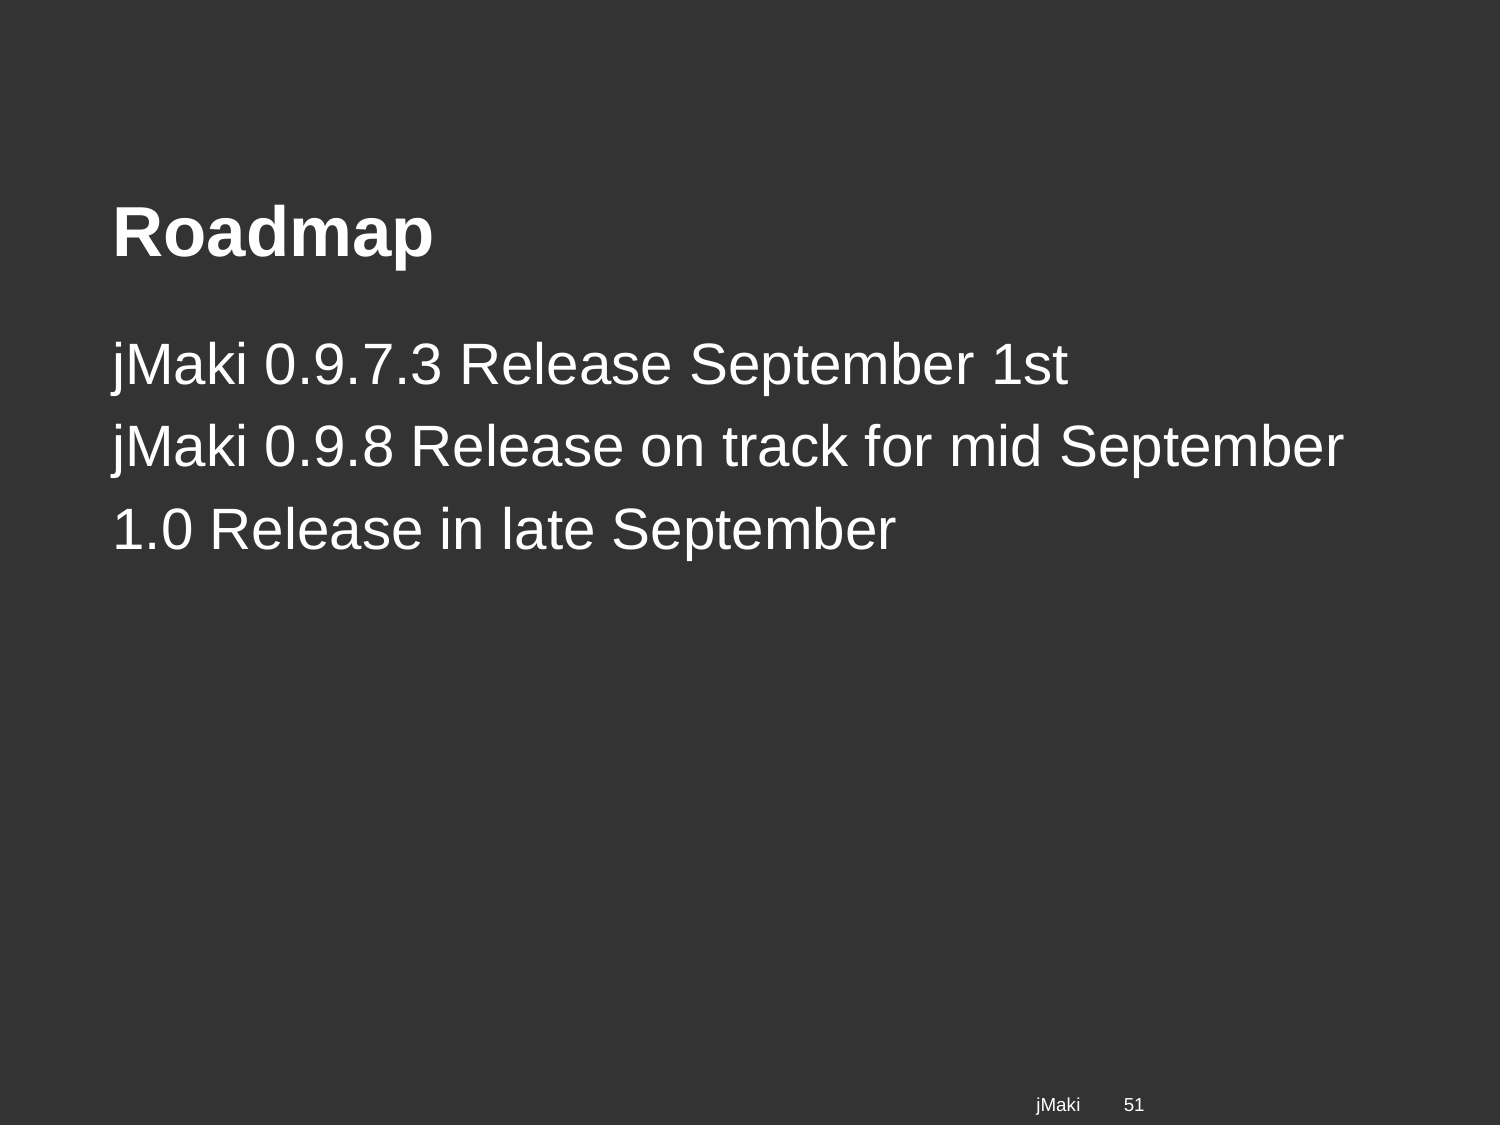

# Roadmap
jMaki 0.9.7.3 Release September 1st
jMaki 0.9.8 Release on track for mid September
1.0 Release in late September